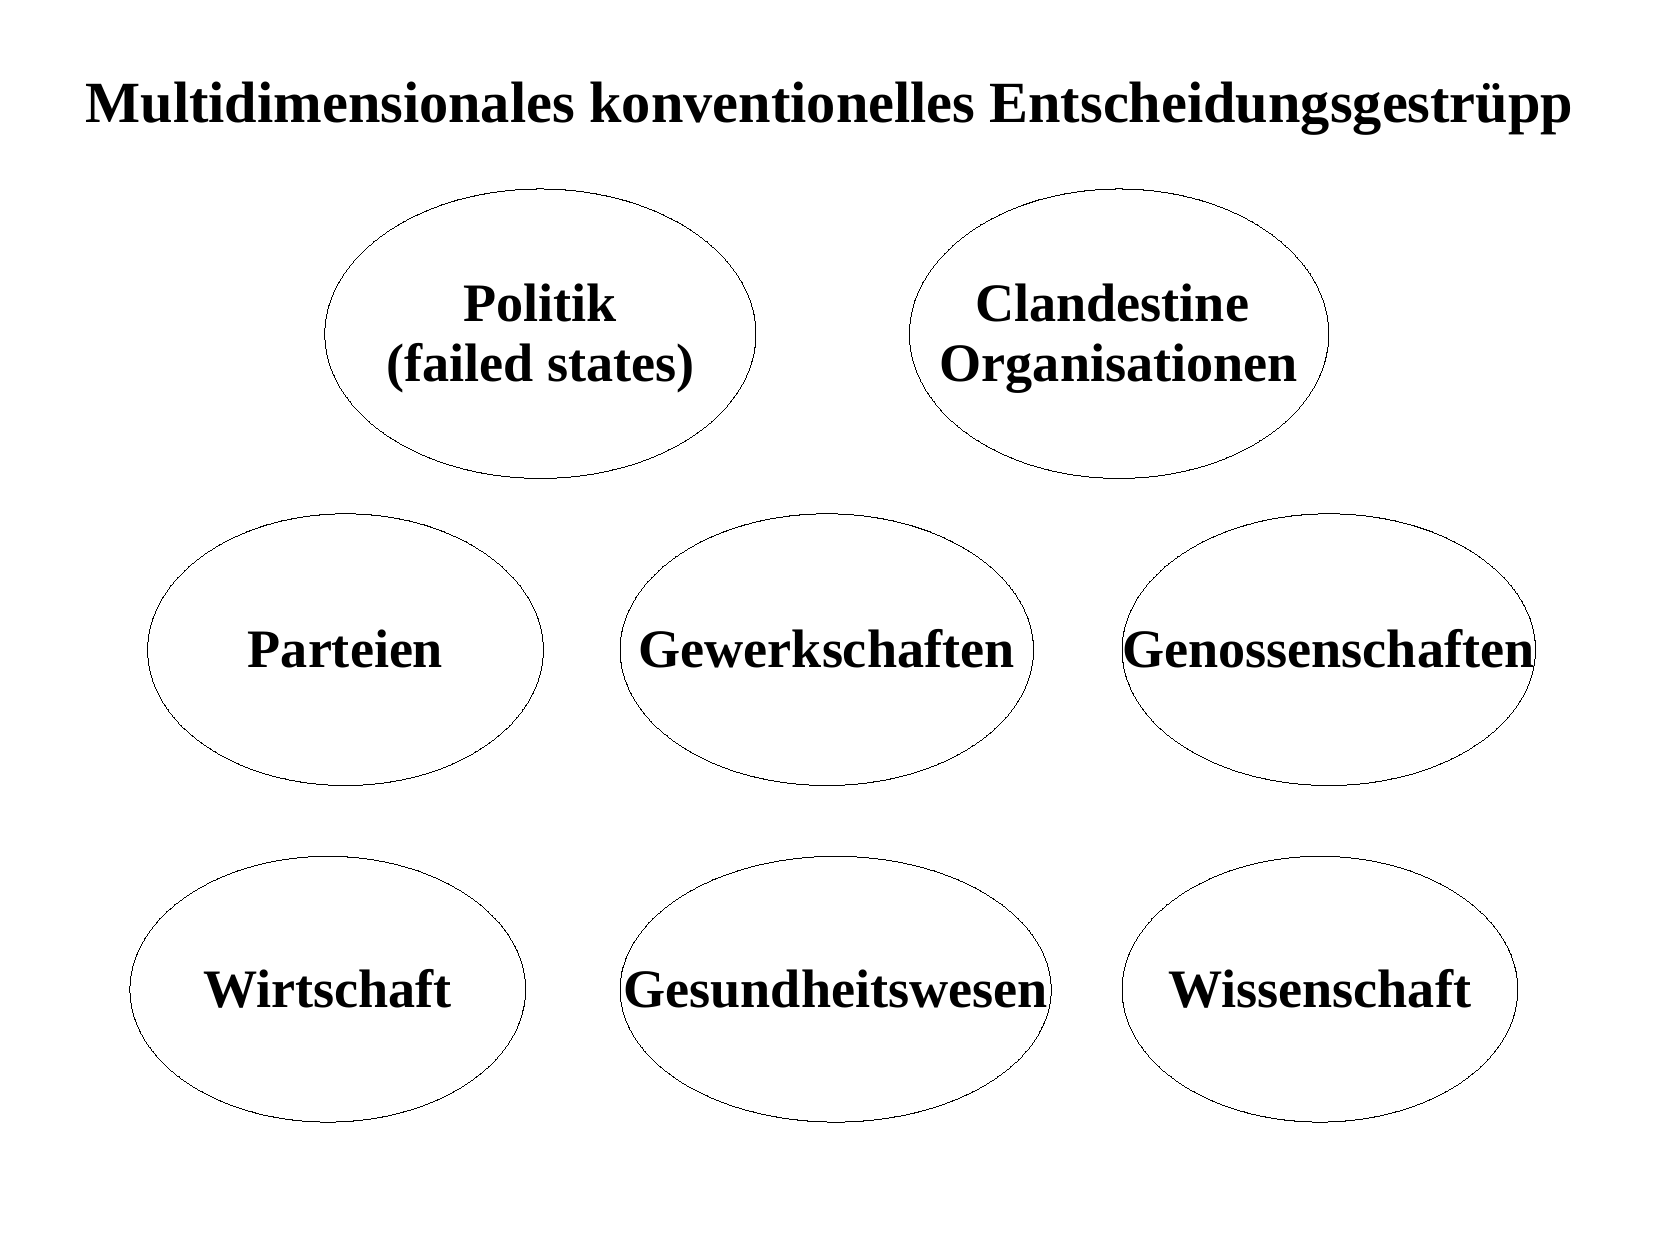

Multidimensionales konventionelles Entscheidungsgestrüpp
Politik
(failed states)
Clandestine
Organisationen
Parteien
Gewerkschaften
Genossenschaften
Wirtschaft
Gesundheitswesen
Wissenschaft